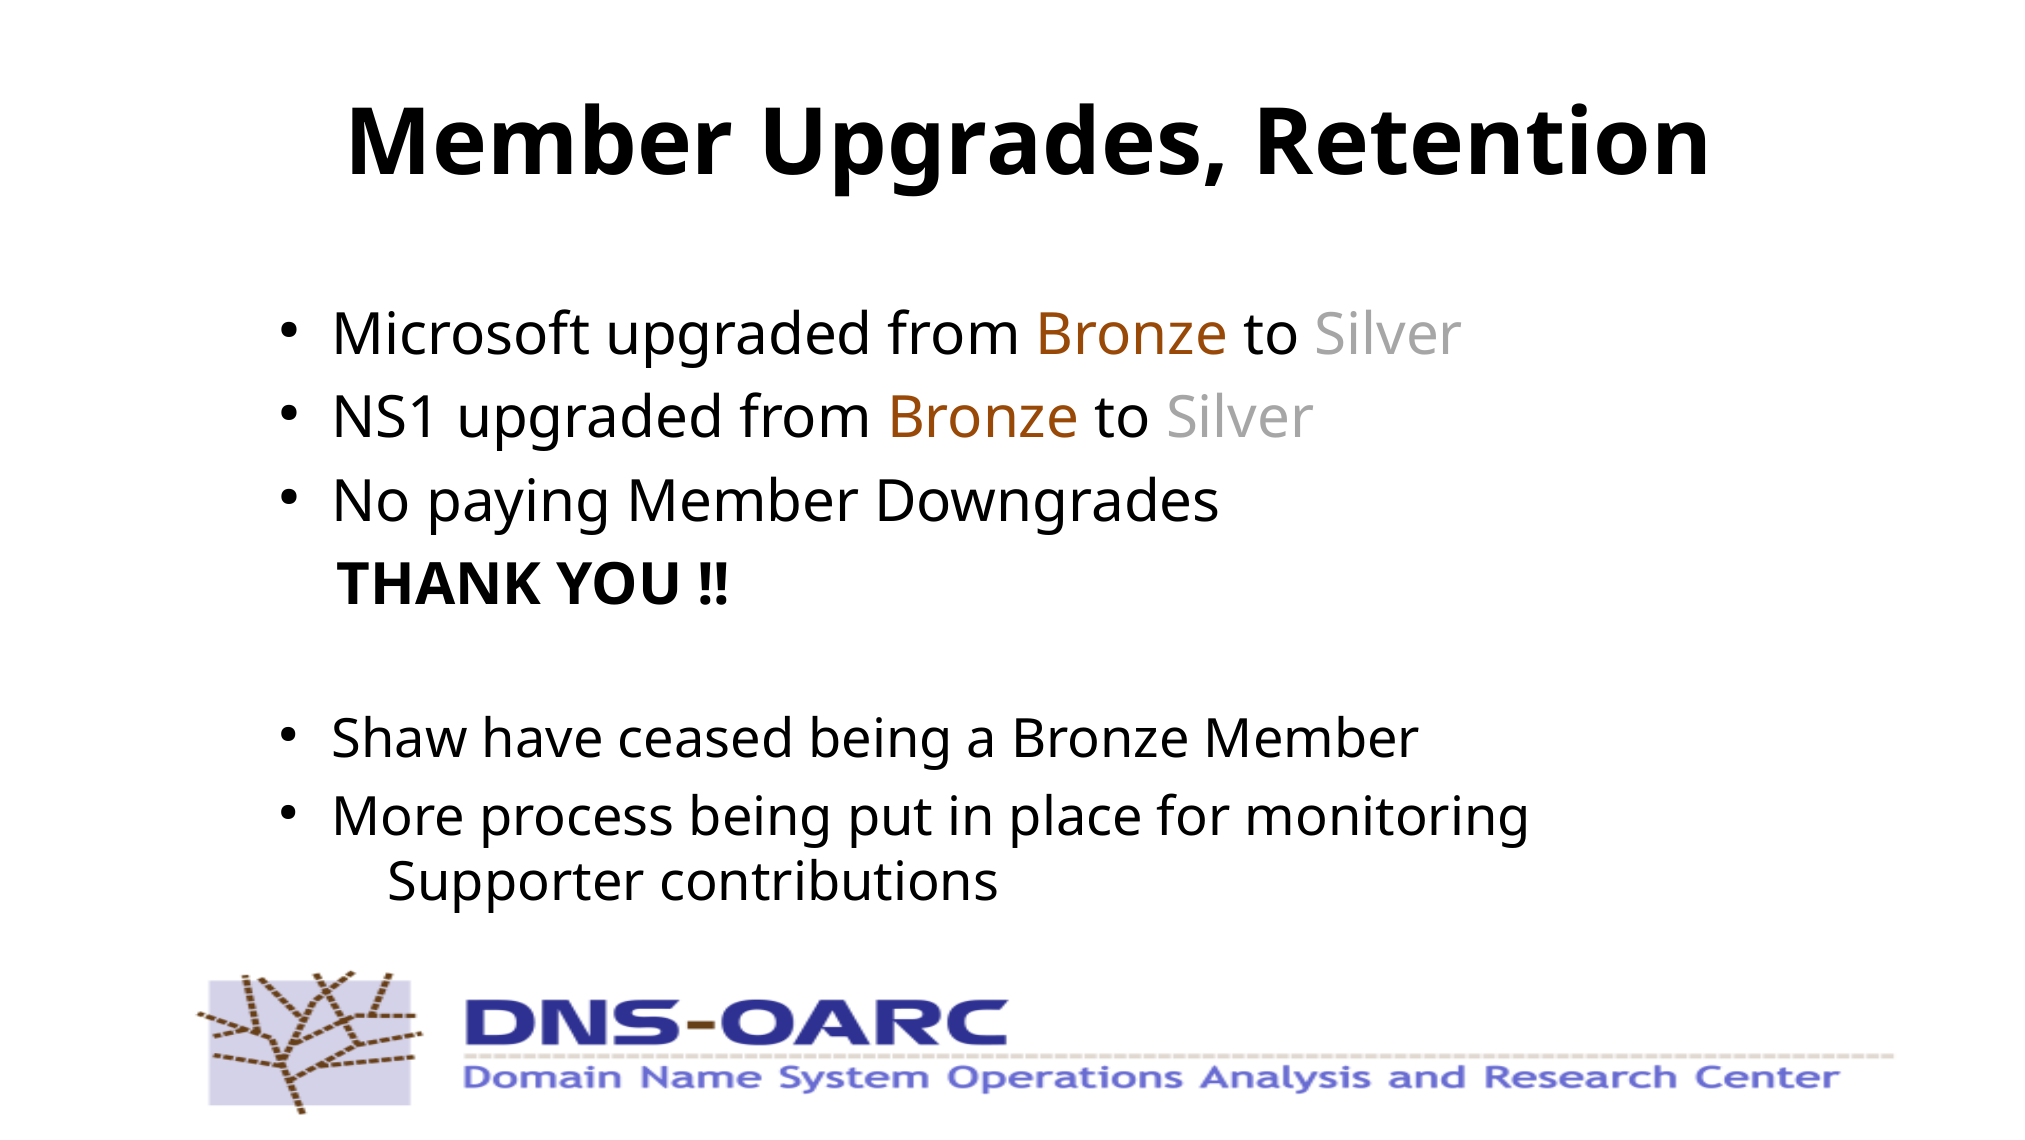

Member Upgrades, Retention
# Microsoft upgraded from Bronze to Silver
NS1 upgraded from Bronze to Silver
No paying Member Downgrades
 THANK YOU !!
Shaw have ceased being a Bronze Member
More process being put in place for monitoring
Supporter contributions